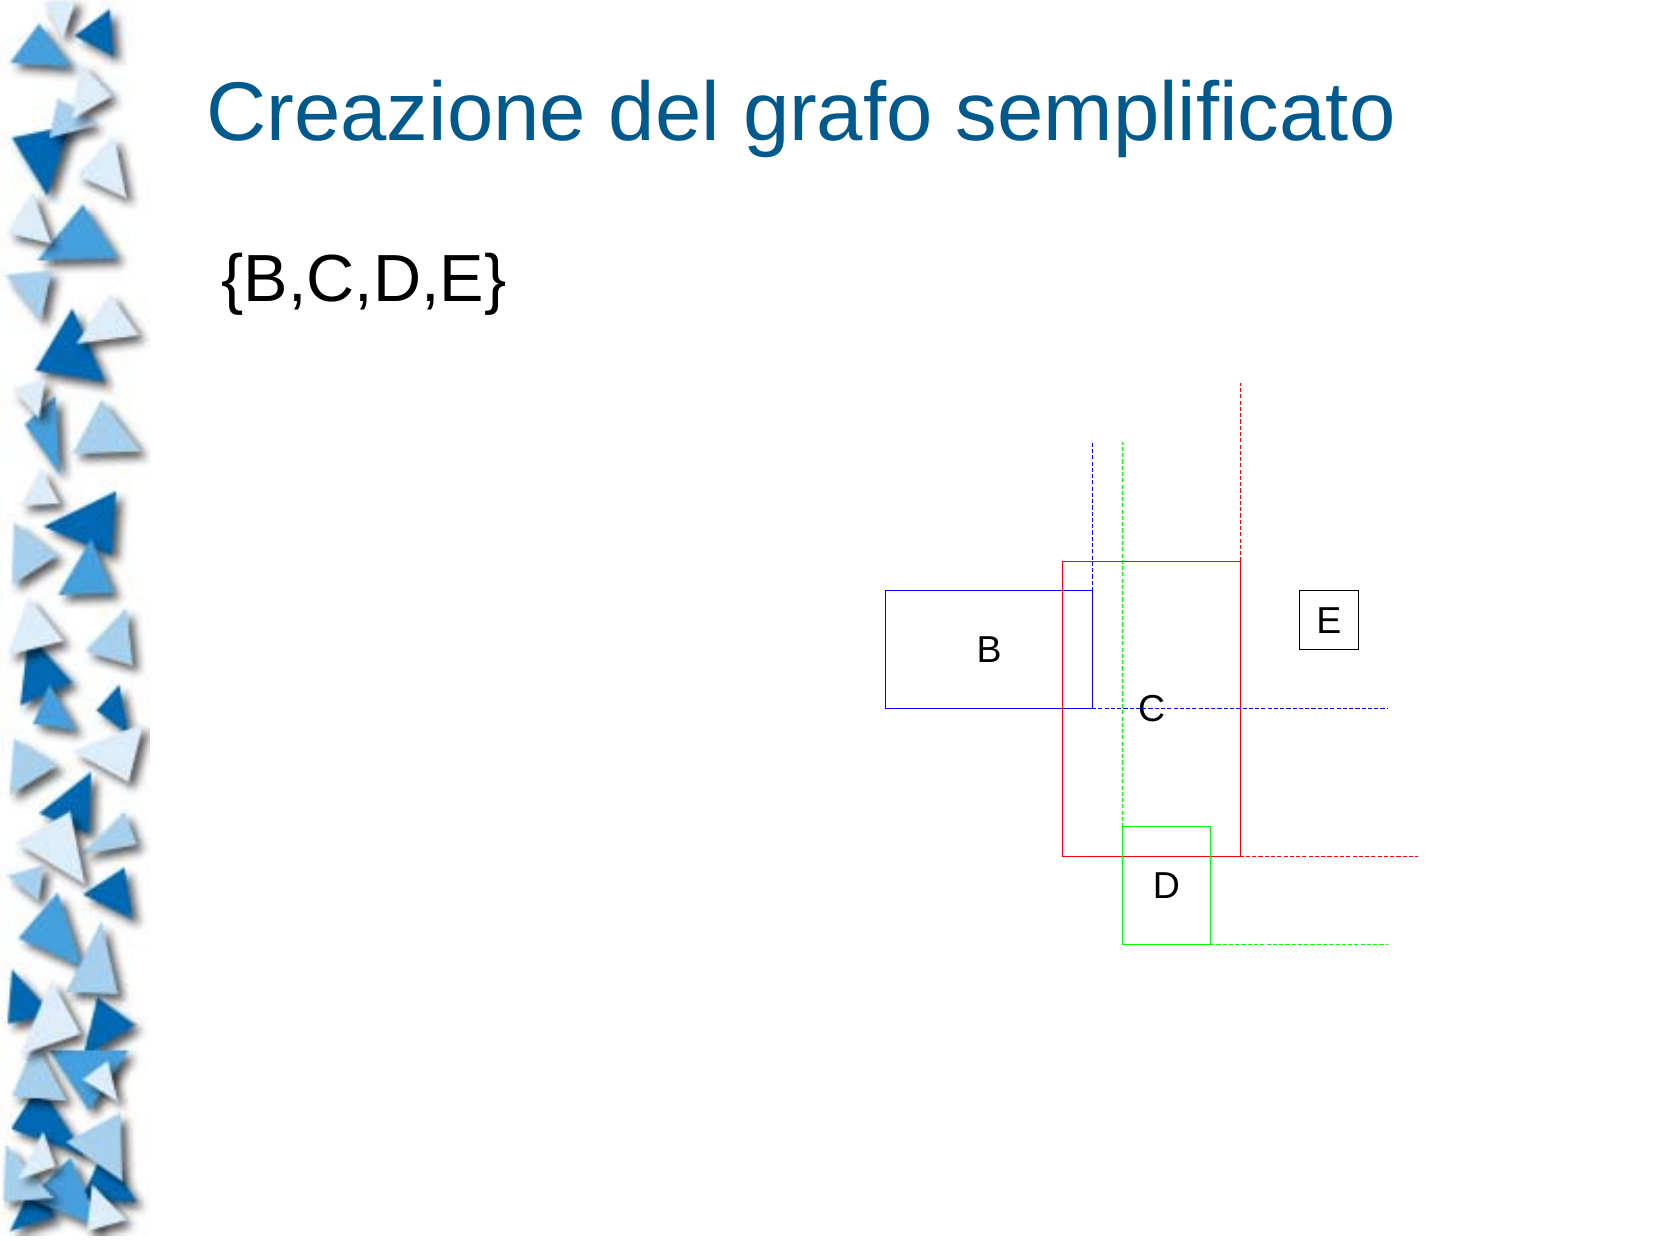

# Creazione del grafo semplificato
{B,C,D,E}
C
B
E
D